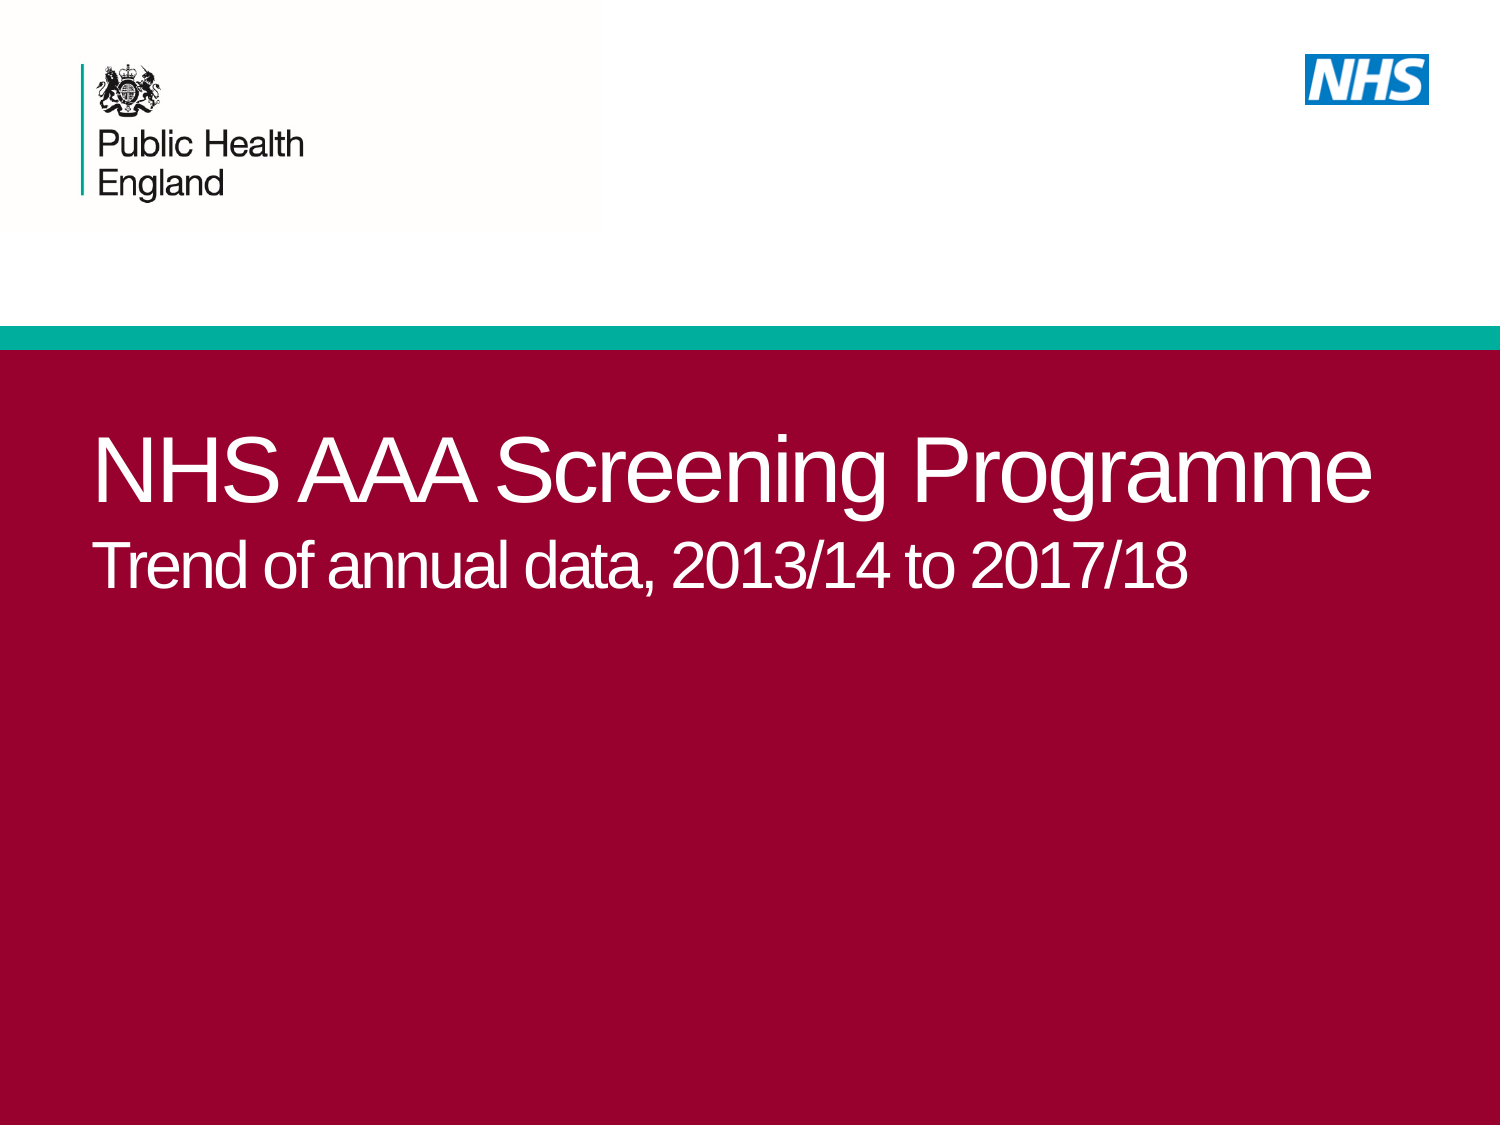

# NHS AAA Screening Programme Trend of annual data, 2013/14 to 2017/18